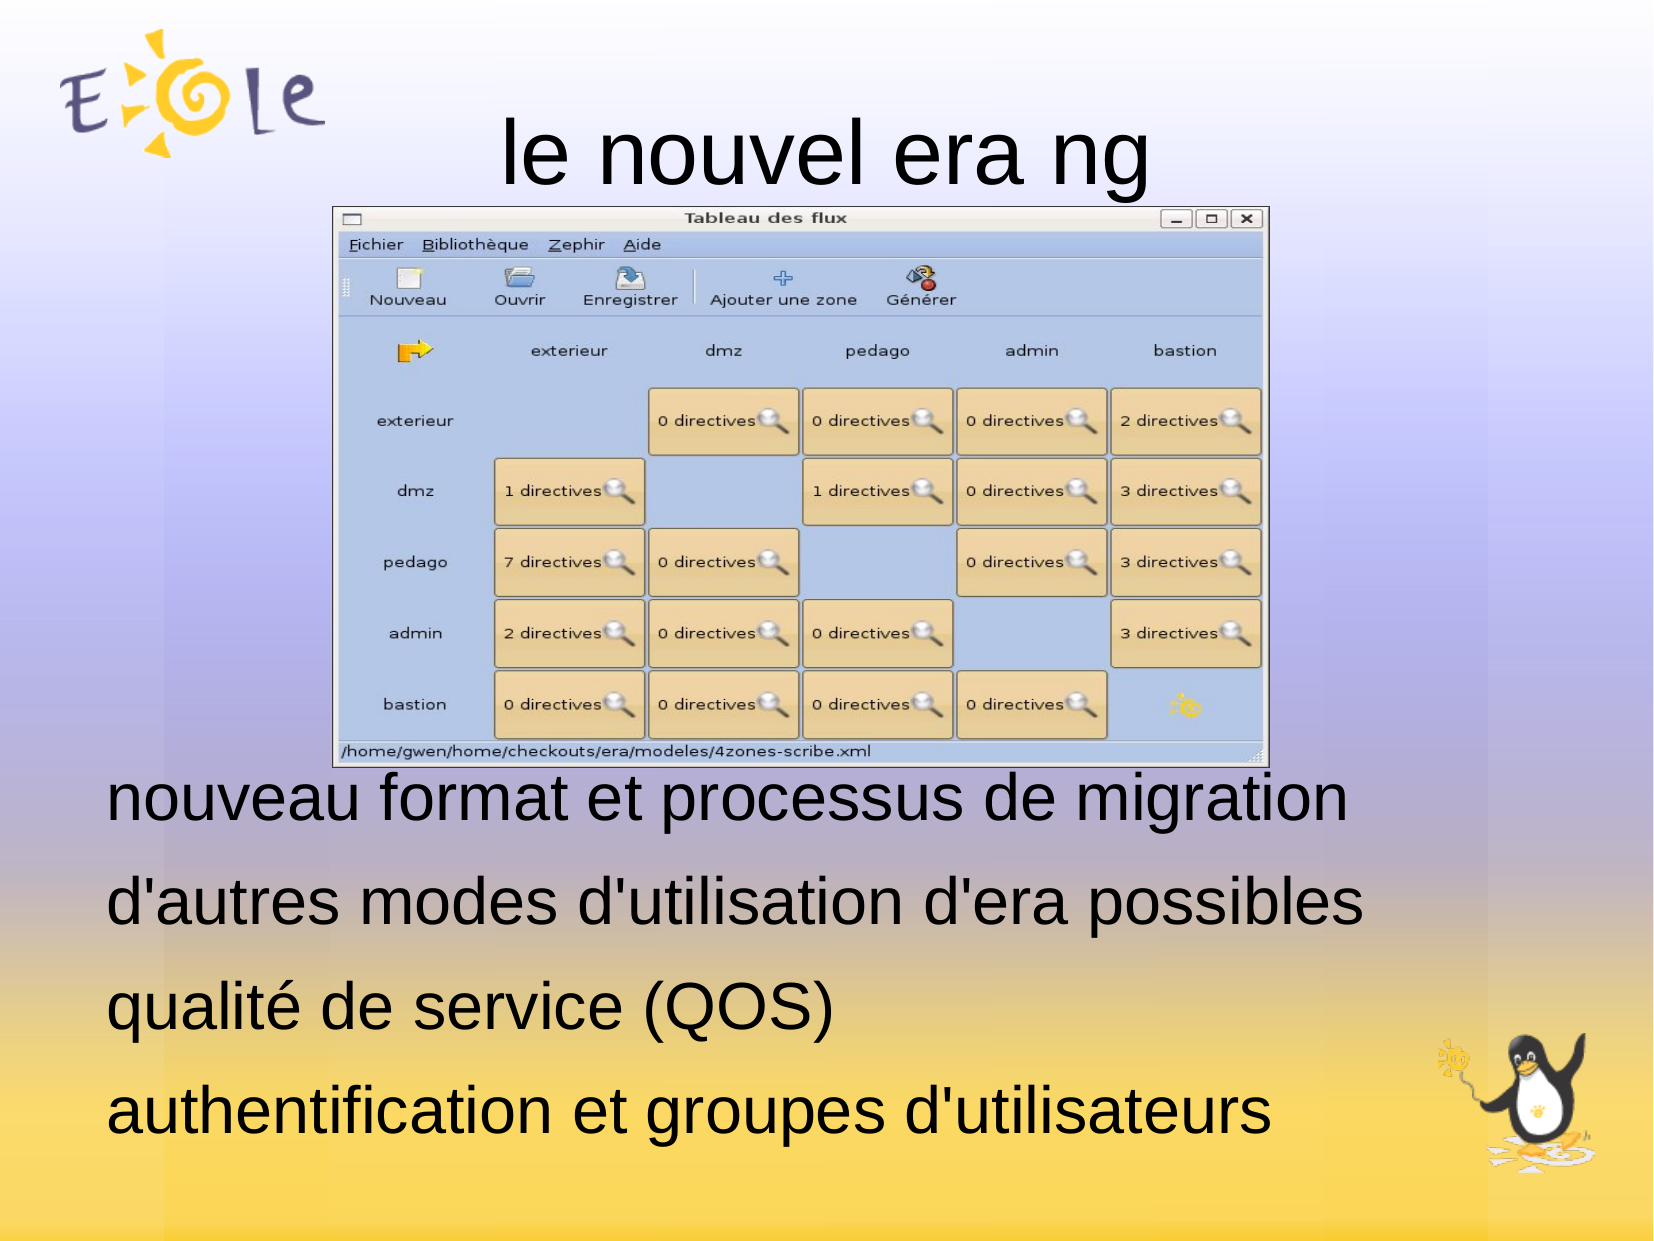

# le nouvel era ng
nouveau format et processus de migration
d'autres modes d'utilisation d'era possibles
qualité de service (QOS)
authentification et groupes d'utilisateurs